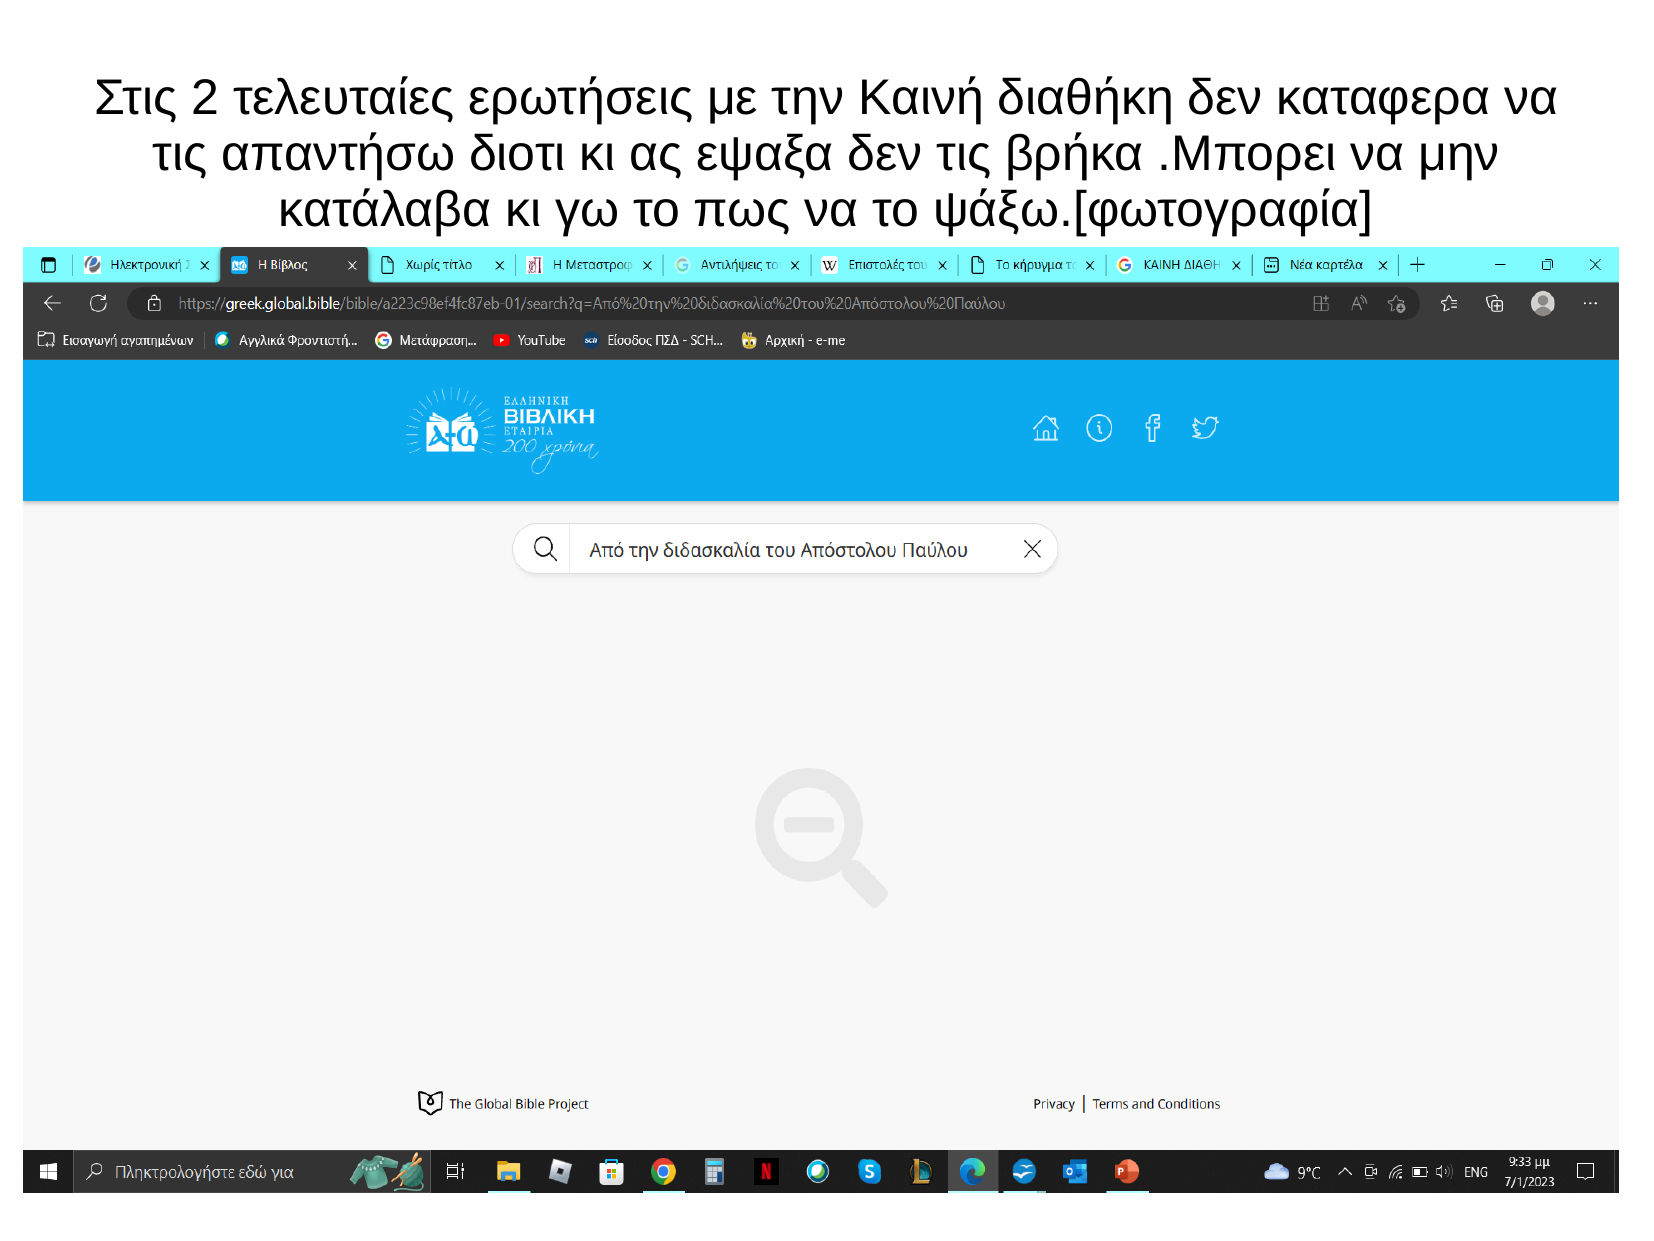

# Στις 2 τελευταίες ερωτήσεις με την Καινή διαθήκη δεν καταφερα να τις απαντήσω διοτι κι ας εψαξα δεν τις βρήκα .Μπορει να μην κατάλαβα κι γω το πως να το ψάξω.[φωτογραφία]